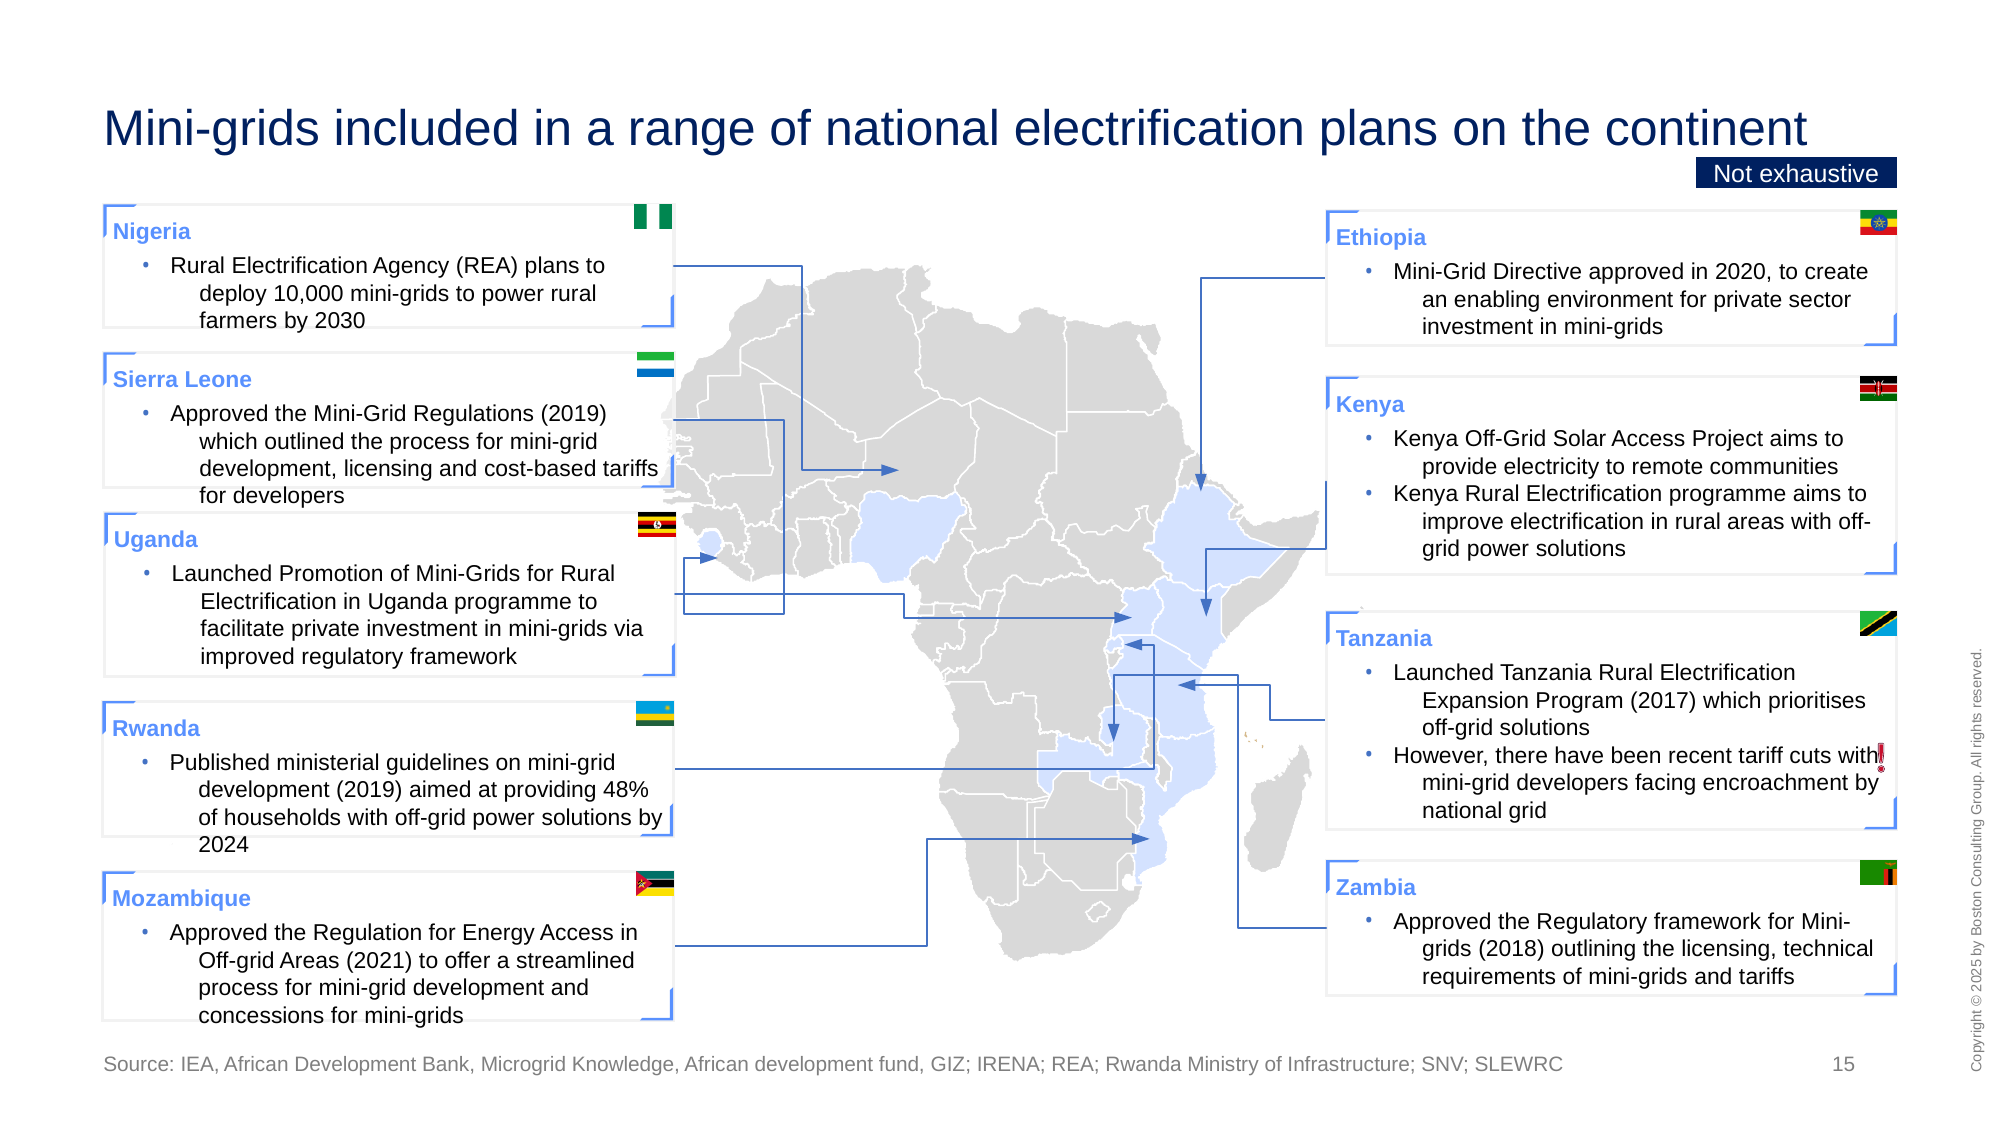

# Mini-grids included in a range of national electrification plans on the continent
Not exhaustive
Nigeria
Rural Electrification Agency (REA) plans to deploy 10,000 mini-grids to power rural farmers by 2030
Ethiopia
Mini-Grid Directive approved in 2020, to create an enabling environment for private sector investment in mini-grids
Sierra Leone
Approved the Mini-Grid Regulations (2019) which outlined the process for mini-grid development, licensing and cost-based tariffs for developers
Kenya
Kenya Off-Grid Solar Access Project aims to provide electricity to remote communities
Kenya Rural Electrification programme aims to improve electrification in rural areas with off-grid power solutions
Uganda
Launched Promotion of Mini-Grids for Rural Electrification in Uganda programme to facilitate private investment in mini-grids via improved regulatory framework
Tanzania
Launched Tanzania Rural Electrification Expansion Program (2017) which prioritises off-grid solutions
However, there have been recent tariff cuts with mini-grid developers facing encroachment by national grid
Rwanda
Published ministerial guidelines on mini-grid development (2019) aimed at providing 48% of households with off-grid power solutions by 2024
Zambia
Approved the Regulatory framework for Mini-grids (2018) outlining the licensing, technical requirements of mini-grids and tariffs
Mozambique
Approved the Regulation for Energy Access in Off-grid Areas (2021) to offer a streamlined process for mini-grid development and concessions for mini-grids
Source: IEA, African Development Bank, Microgrid Knowledge, African development fund, GIZ; IRENA; REA; Rwanda Ministry of Infrastructure; SNV; SLEWRC